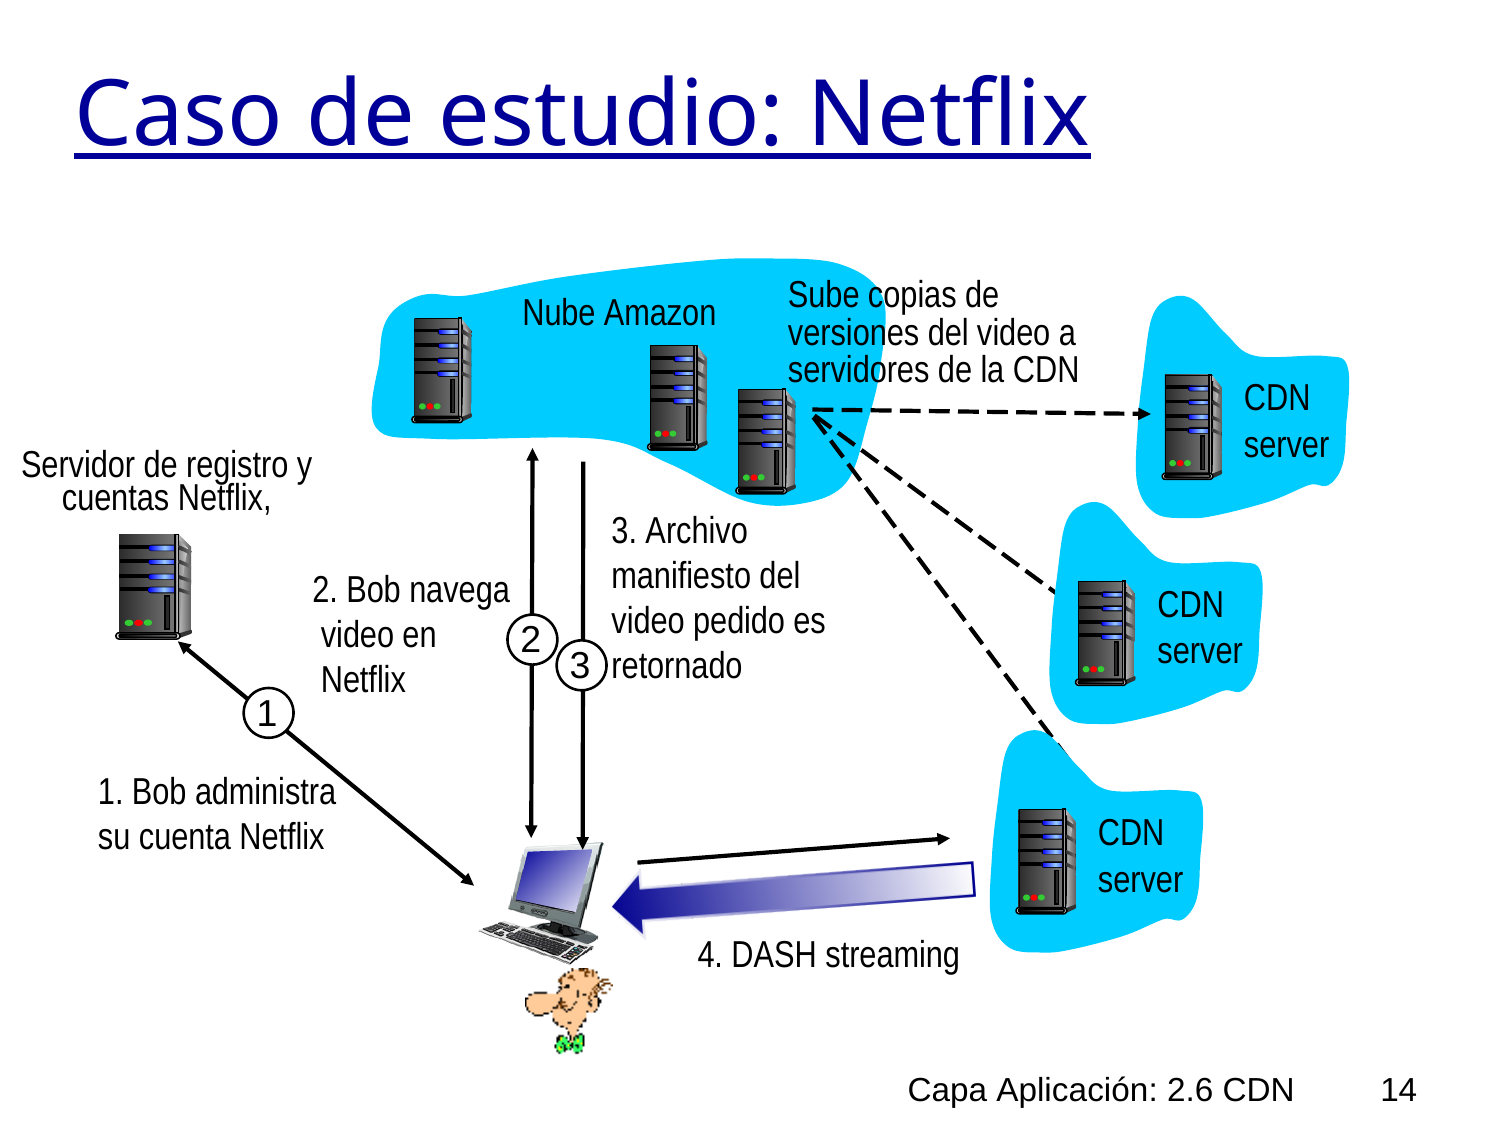

# Caso de estudio: Netflix
Sube copias de versiones del video a servidores de la CDN
Nube Amazon
CDN
server
Servidor de registro y cuentas Netflix,
3. Archivo manifiesto del video pedido es retornado
CDN
server
2. Bob navega
 video en
 Netflix
2
3
1
CDN
server
1. Bob administra su cuenta Netflix
4. DASH streaming
14